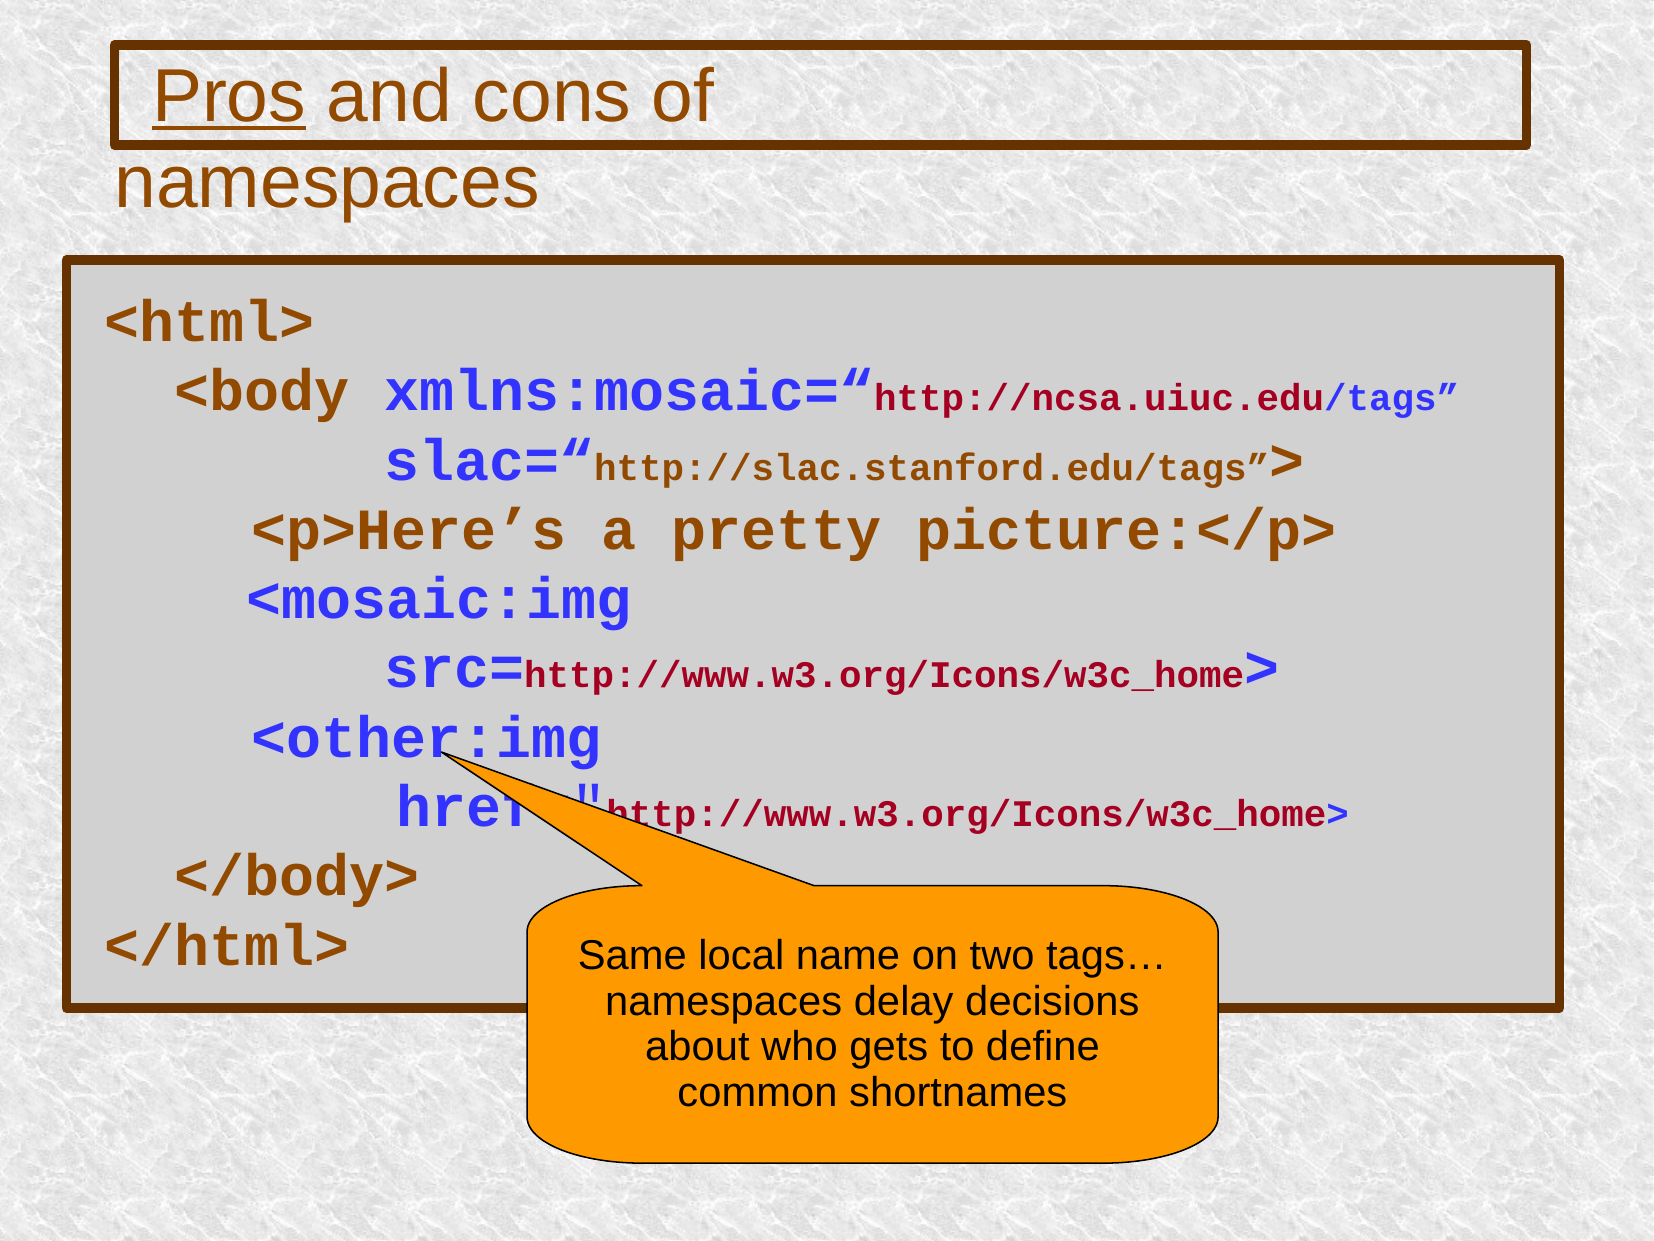

# Pros and cons of namespaces
<html>
 <body xmlns:mosaic=“http://ncsa.uiuc.edu/tags”
 slac=“http://slac.stanford.edu/tags”>
		 <p>Here’s a pretty picture:</p>
	 <mosaic:img
 src=http://www.w3.org/Icons/w3c_home>
		 <other:img
			 href="http://www.w3.org/Icons/w3c_home>
 </body>
</html>
Same local name on two tags…namespaces delay decisions about who gets to define common shortnames